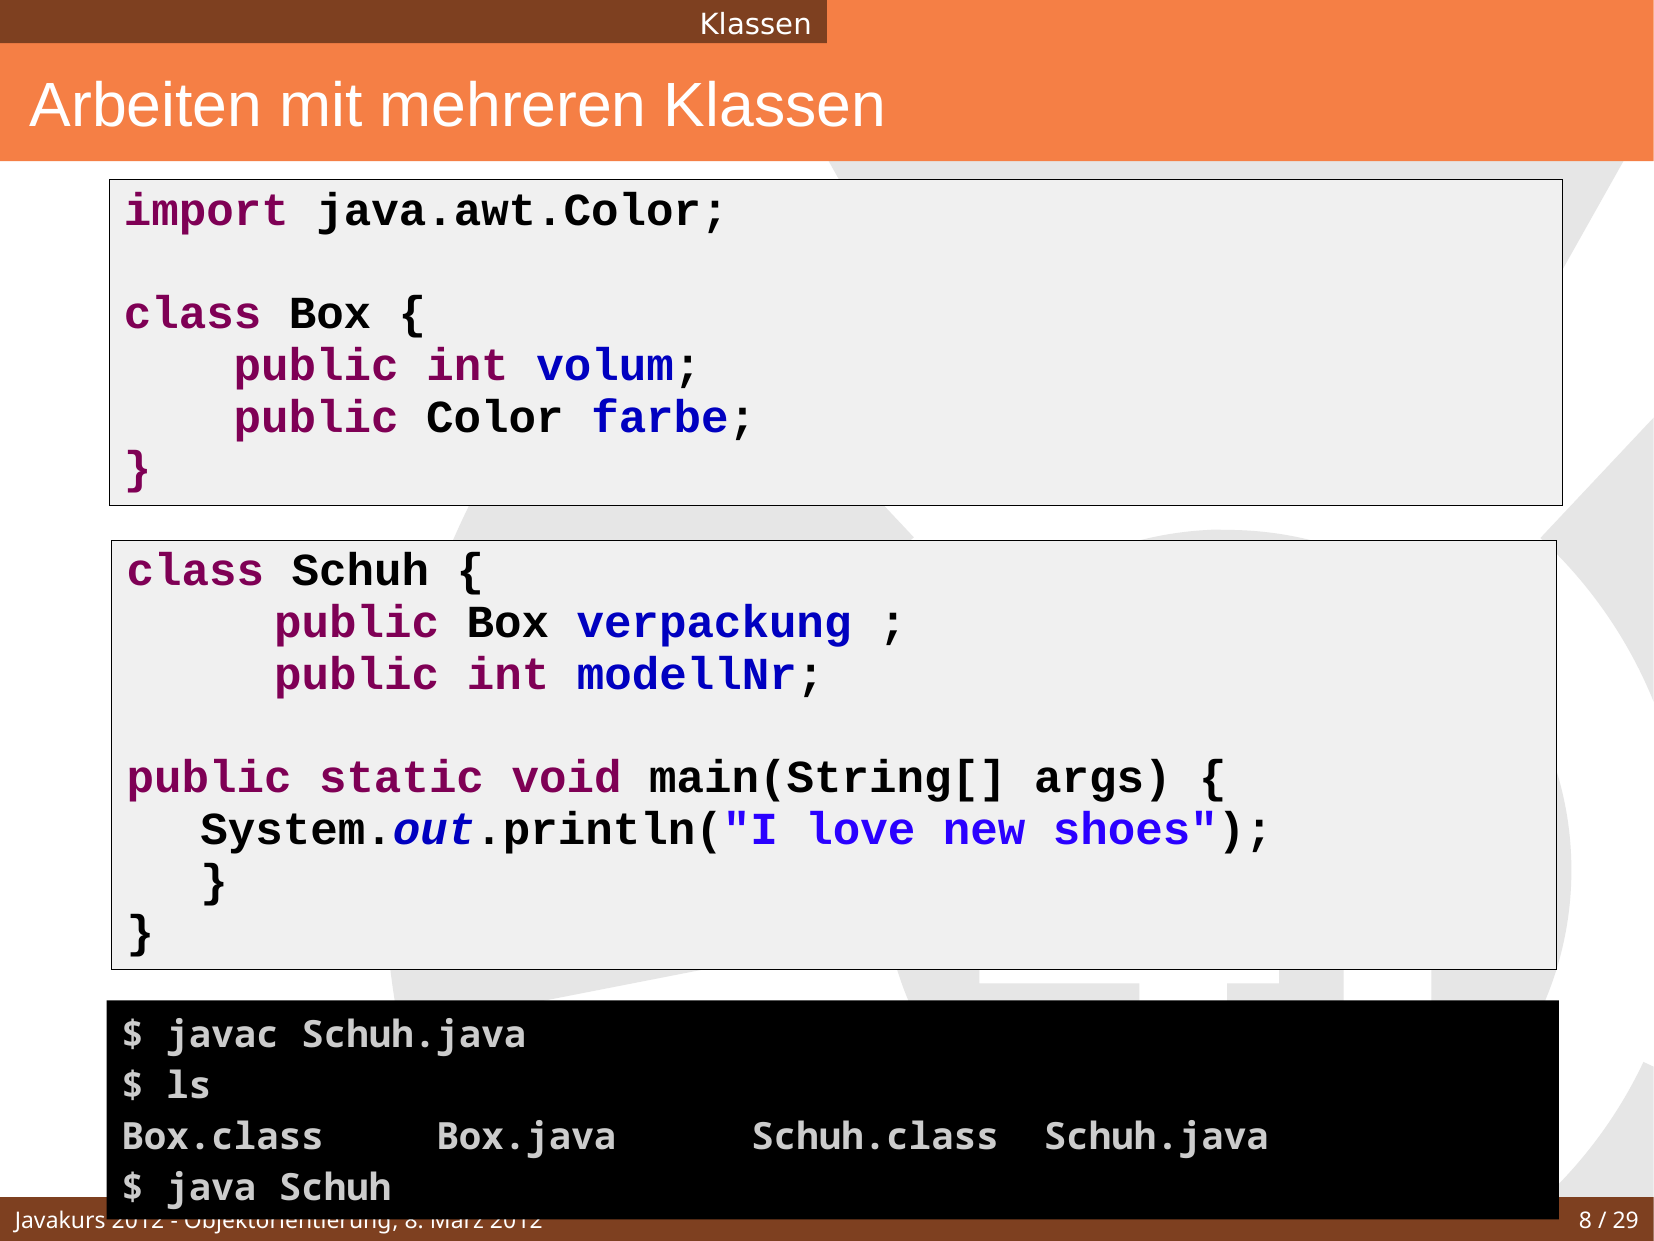

Klassen
# Arbeiten mit mehreren Klassen
import java.awt.Color;
class Box {
 public int volum;
 public Color farbe;
}
| |
| --- |
class Schuh {
		public Box verpackung ;
		public int modellNr;
public static void main(String[] args) {
	System.out.println("I love new shoes");
	}
}
$ javac Schuh.java
$ ls
Box.class Box.java Schuh.class Schuh.java
$ java Schuh